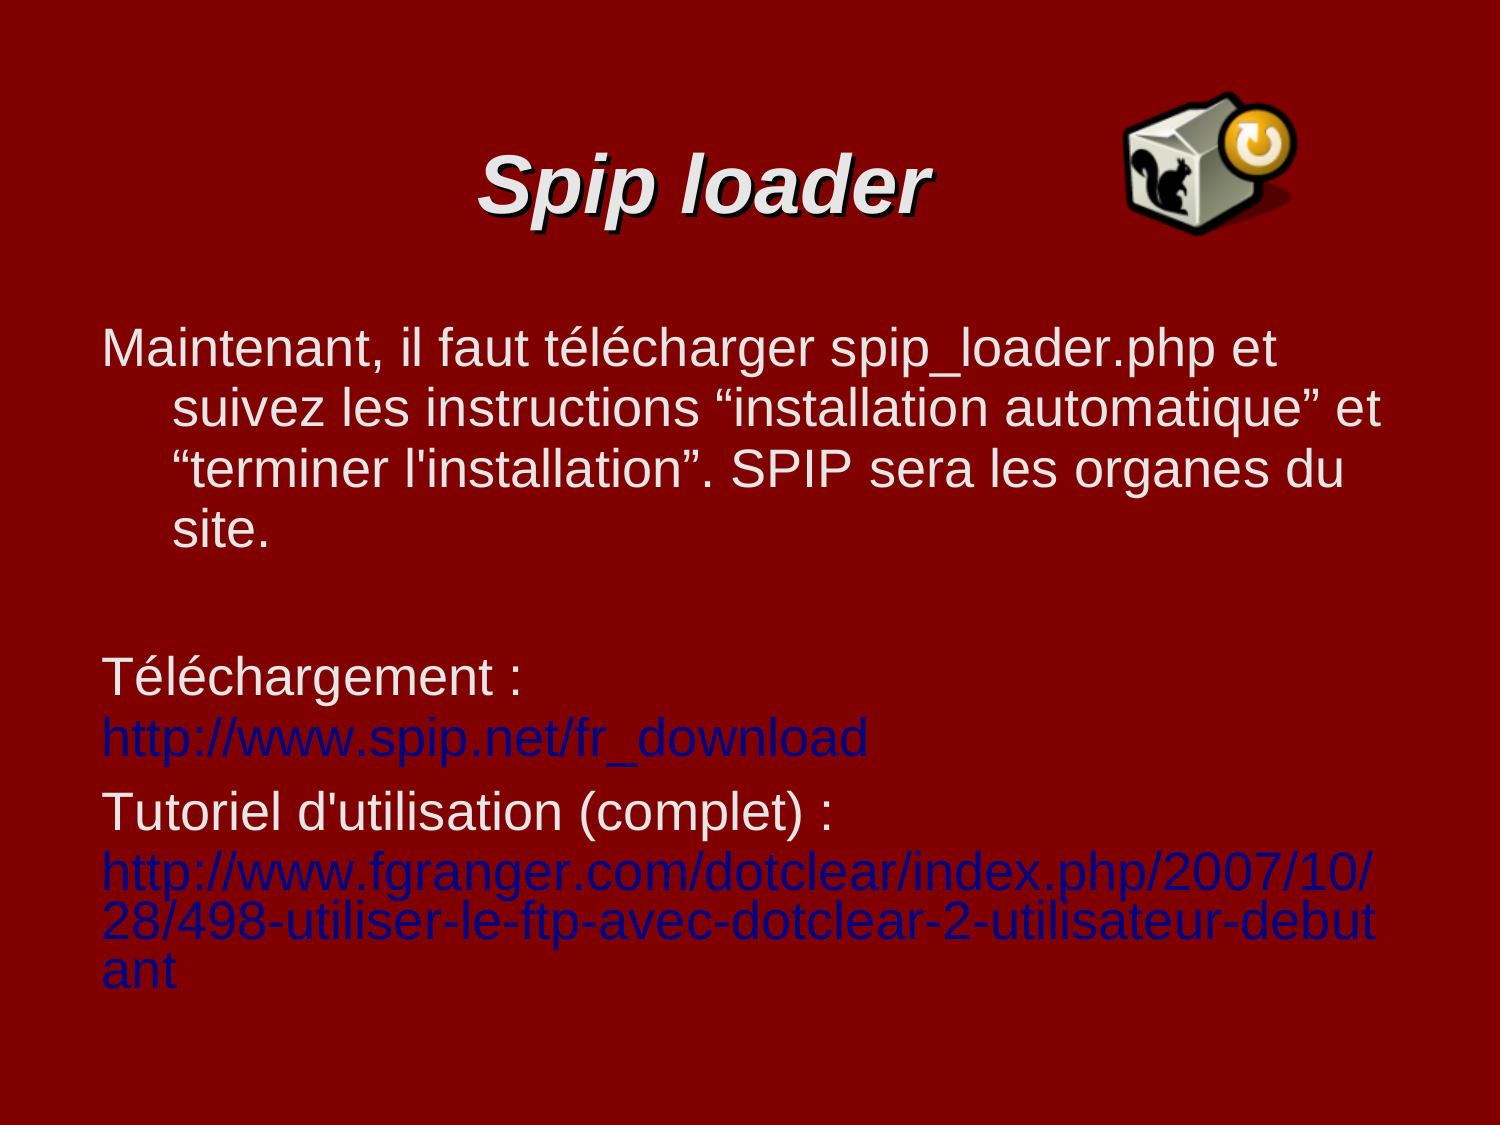

# Spip loader
Maintenant, il faut télécharger spip_loader.php et suivez les instructions “installation automatique” et “terminer l'installation”. SPIP sera les organes du site.
Téléchargement :
http://www.spip.net/fr_download
Tutoriel d'utilisation (complet) :
http://www.fgranger.com/dotclear/index.php/2007/10/28/498-utiliser-le-ftp-avec-dotclear-2-utilisateur-debutant